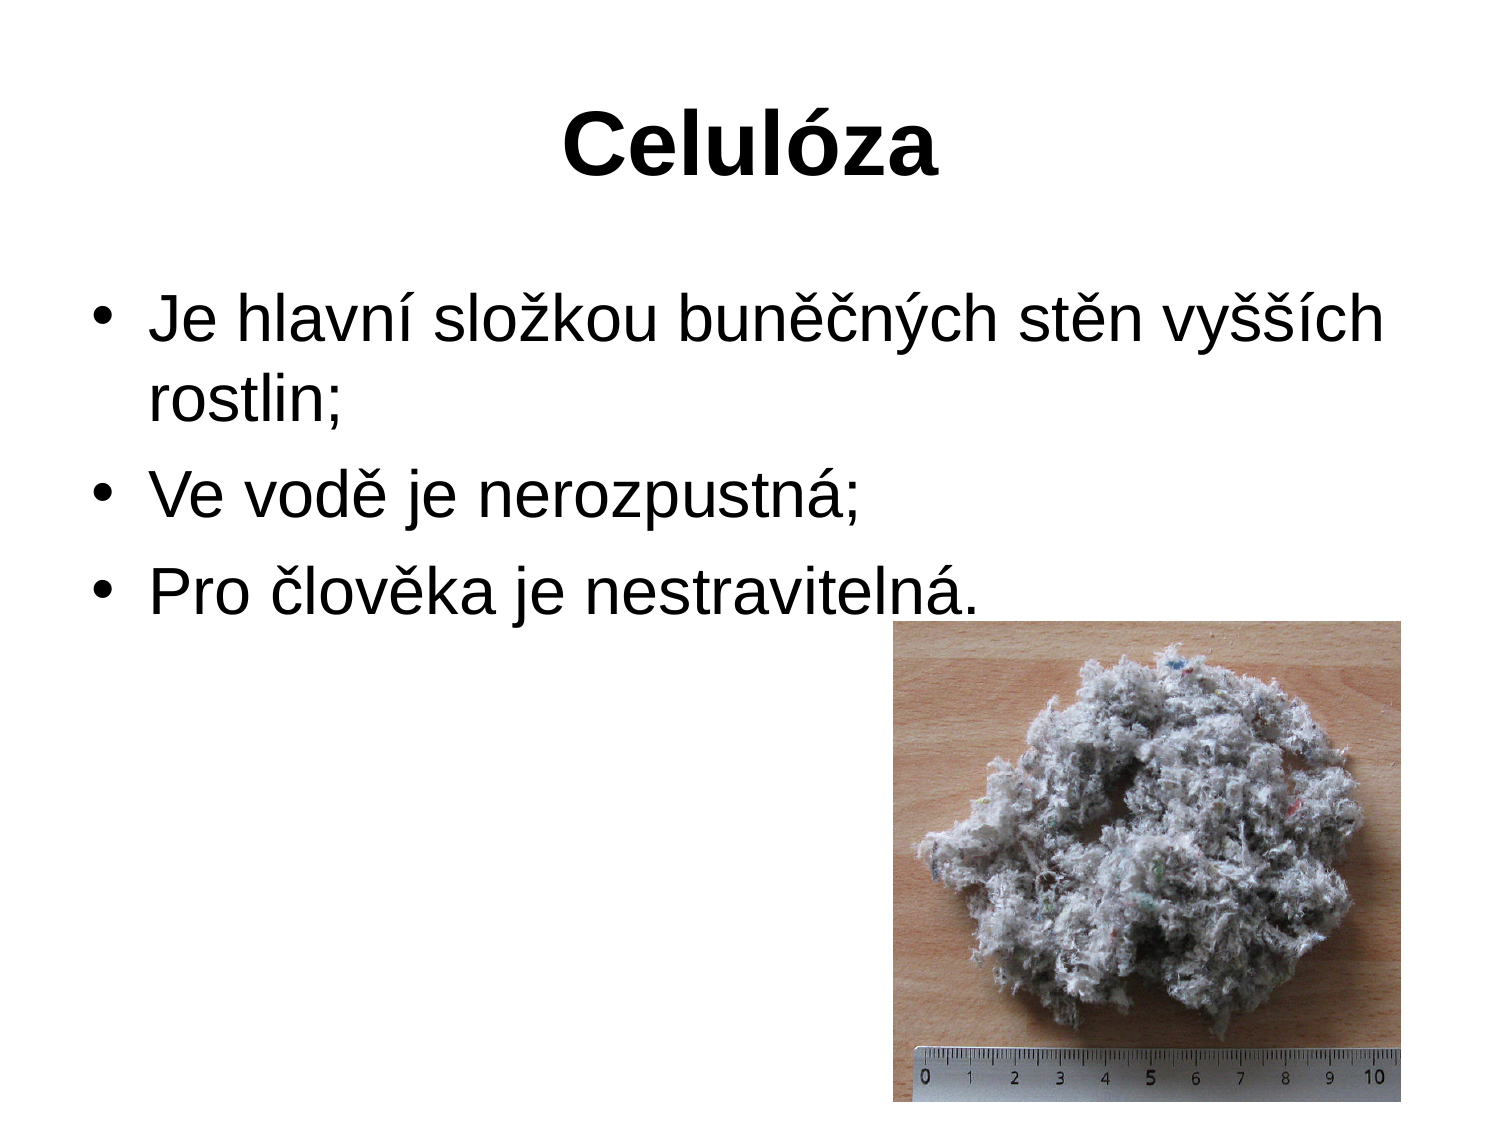

Celulóza
# Je hlavní složkou buněčných stěn vyšších rostlin;
Ve vodě je nerozpustná;
Pro člověka je nestravitelná.